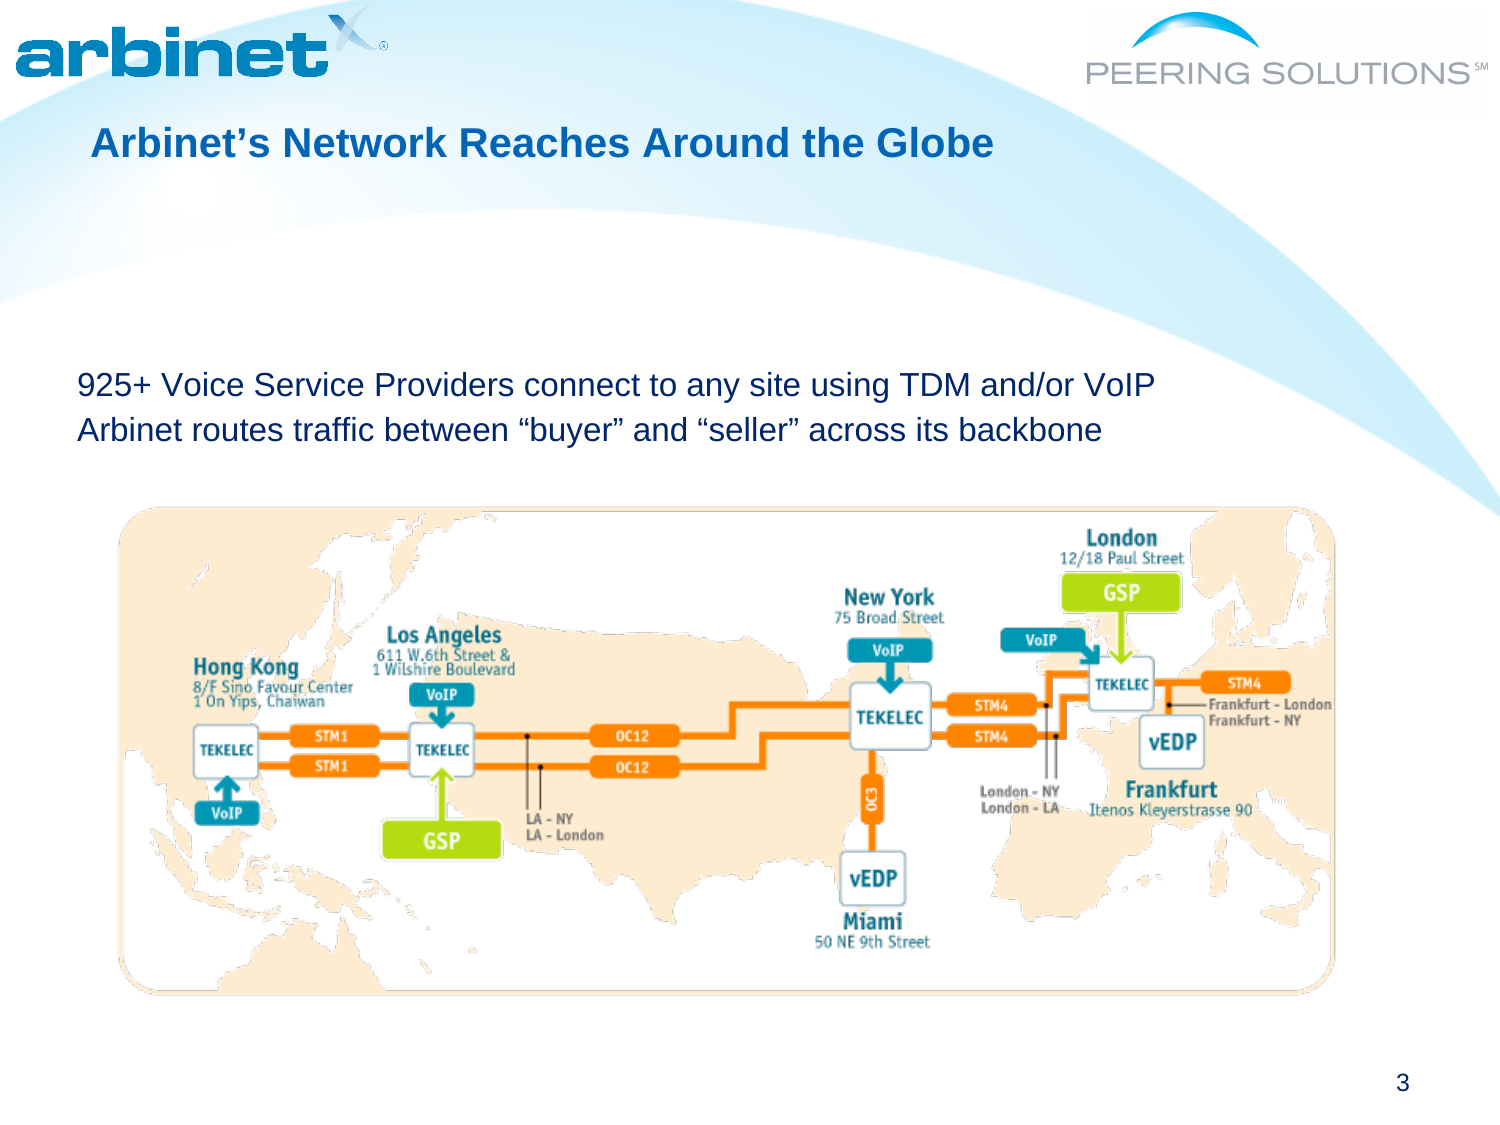

# Arbinet’s Network Reaches Around the Globe
925+ Voice Service Providers connect to any site using TDM and/or VoIP
Arbinet routes traffic between “buyer” and “seller” across its backbone
3